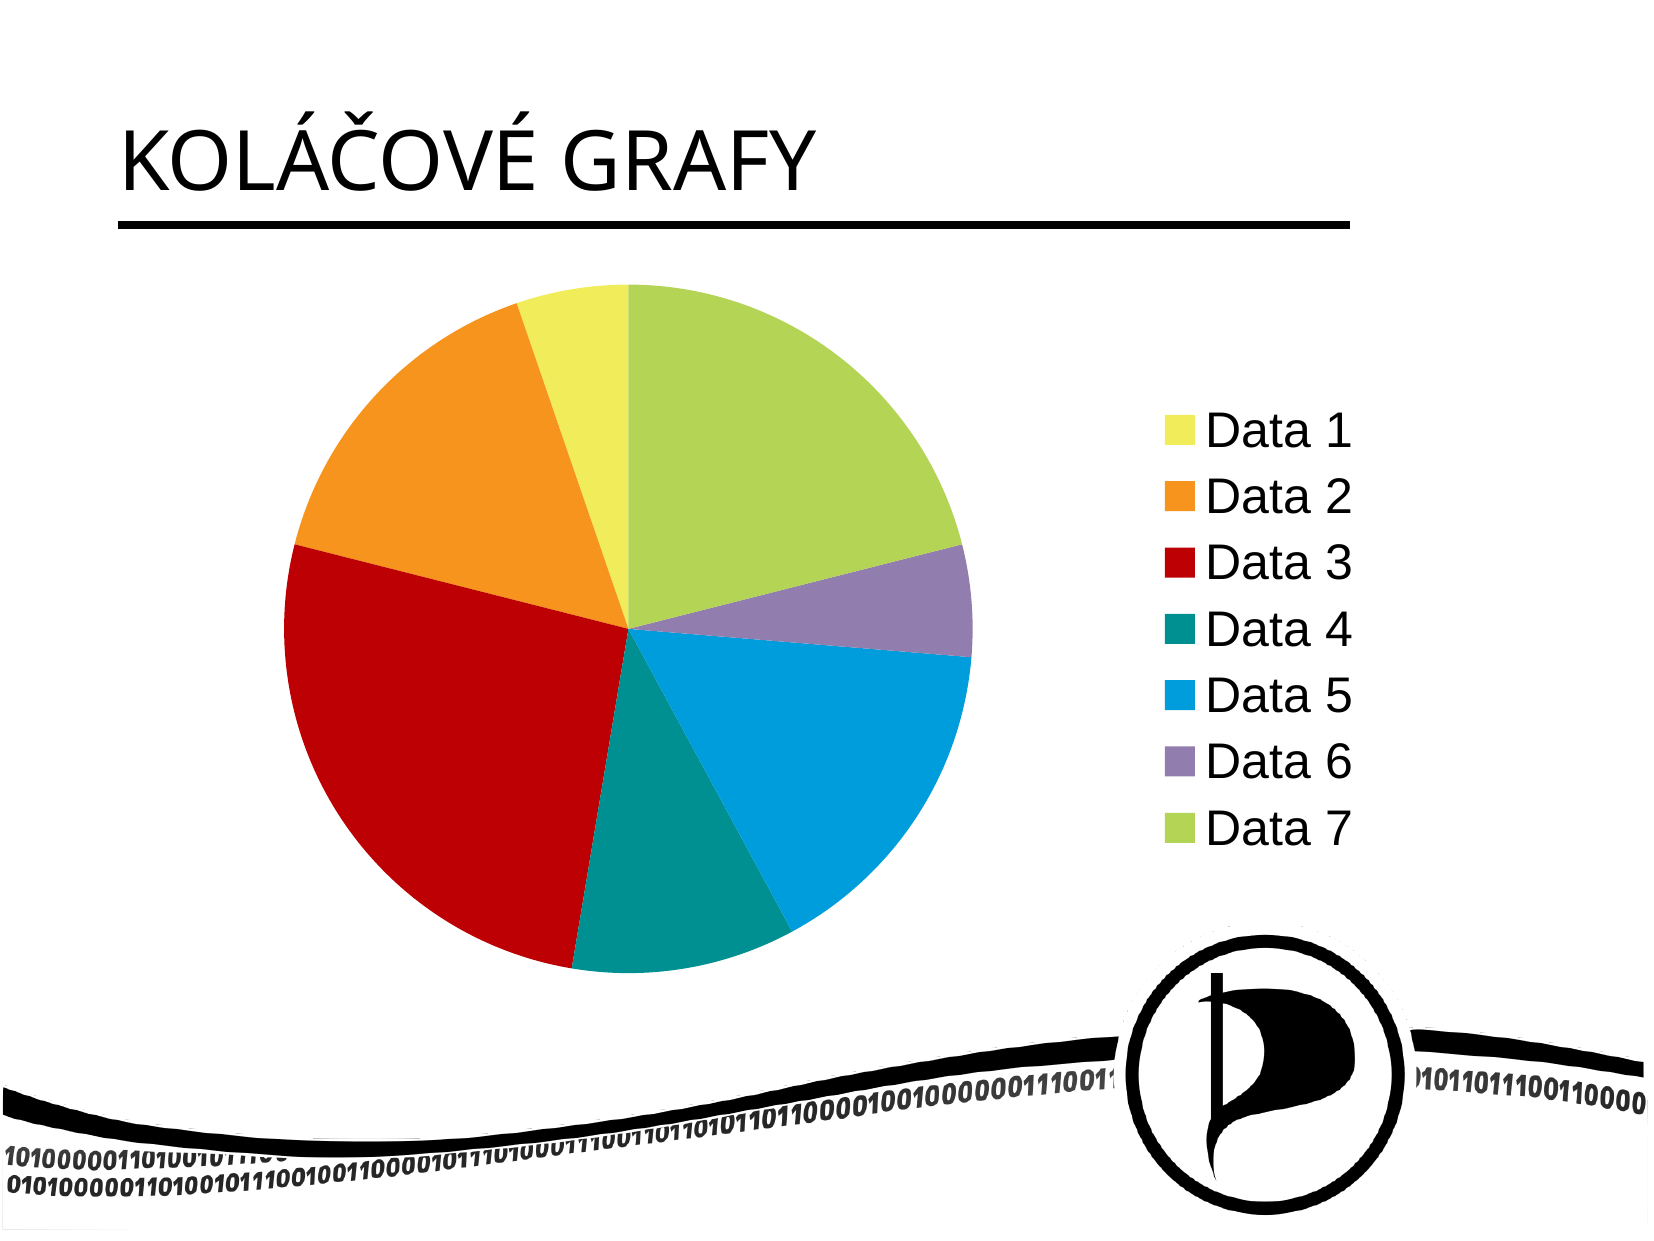

# KOLÁČOVÉ GRAFY
### Chart
| Category | Sloupec 1 |
|---|---|
| Data 1 | 1.0 |
| Data 2 | 3.0 |
| Data 3 | 5.0 |
| Data 4 | 2.0 |
| Data 5 | 3.0 |
| Data 6 | 1.0 |
| Data 7 | 4.0 |